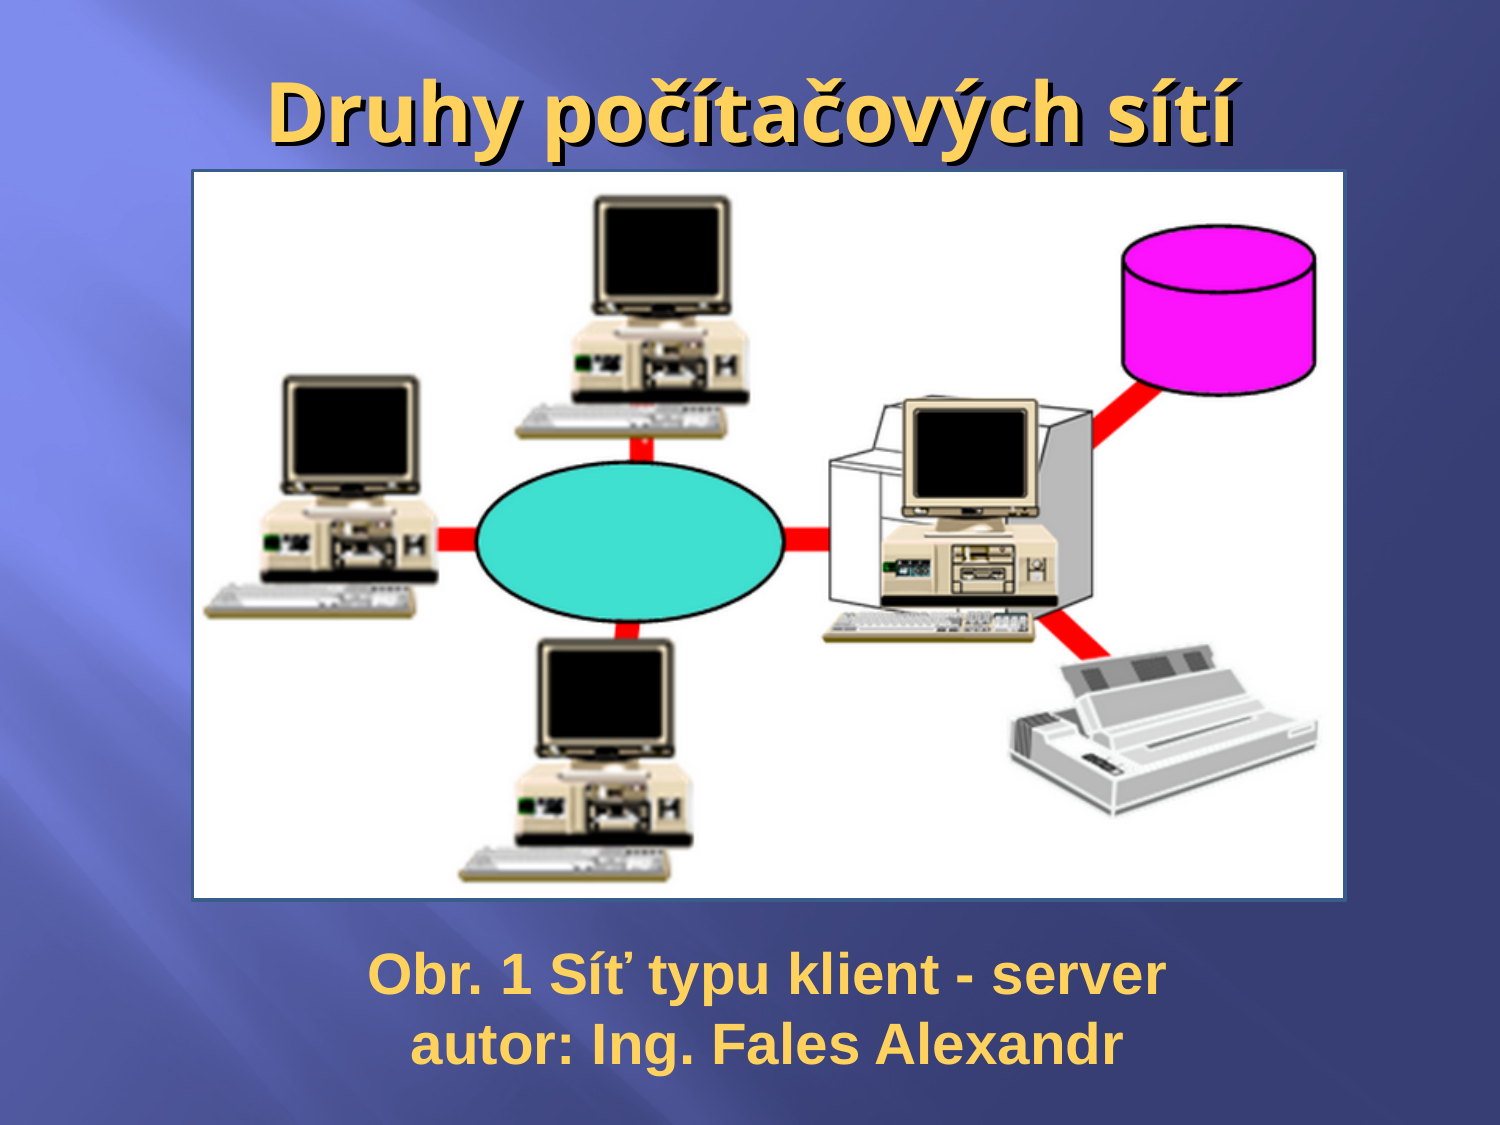

# Druhy počítačových sítí
Obr. 1 Síť typu klient - server
autor: Ing. Fales Alexandr